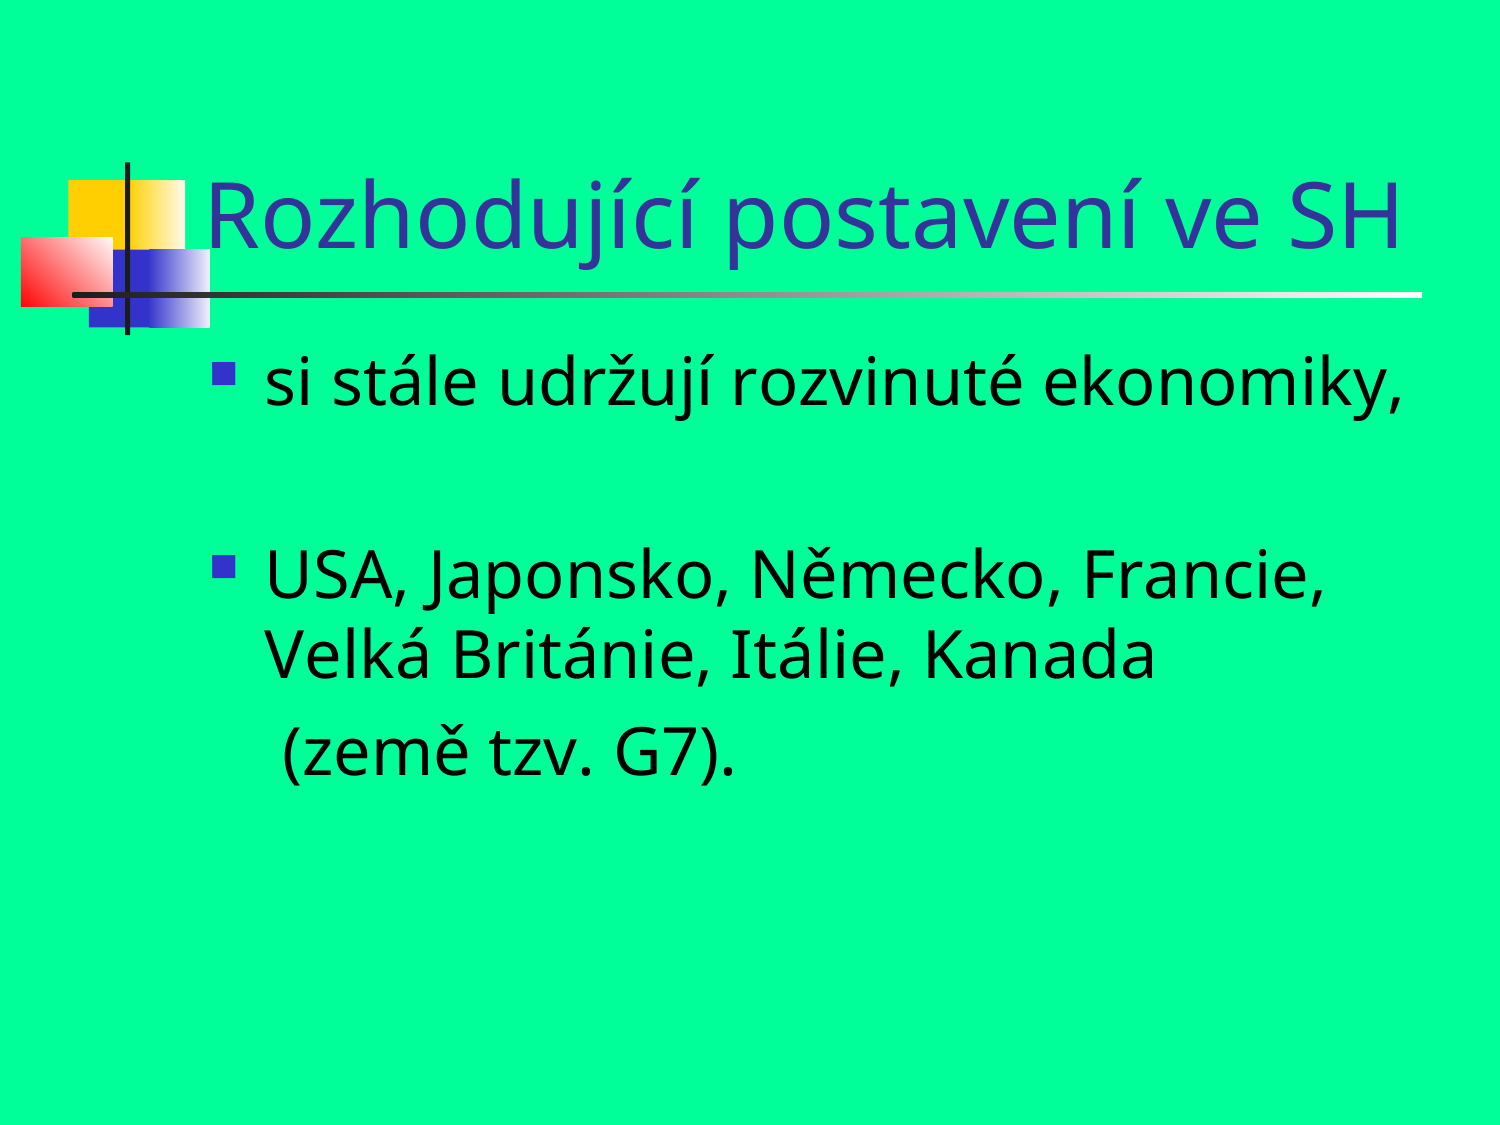

# Rozhodující postavení ve SH
si stále udržují rozvinuté ekonomiky,
USA, Japonsko, Německo, Francie, Velká Británie, Itálie, Kanada
	 (země tzv. G7).